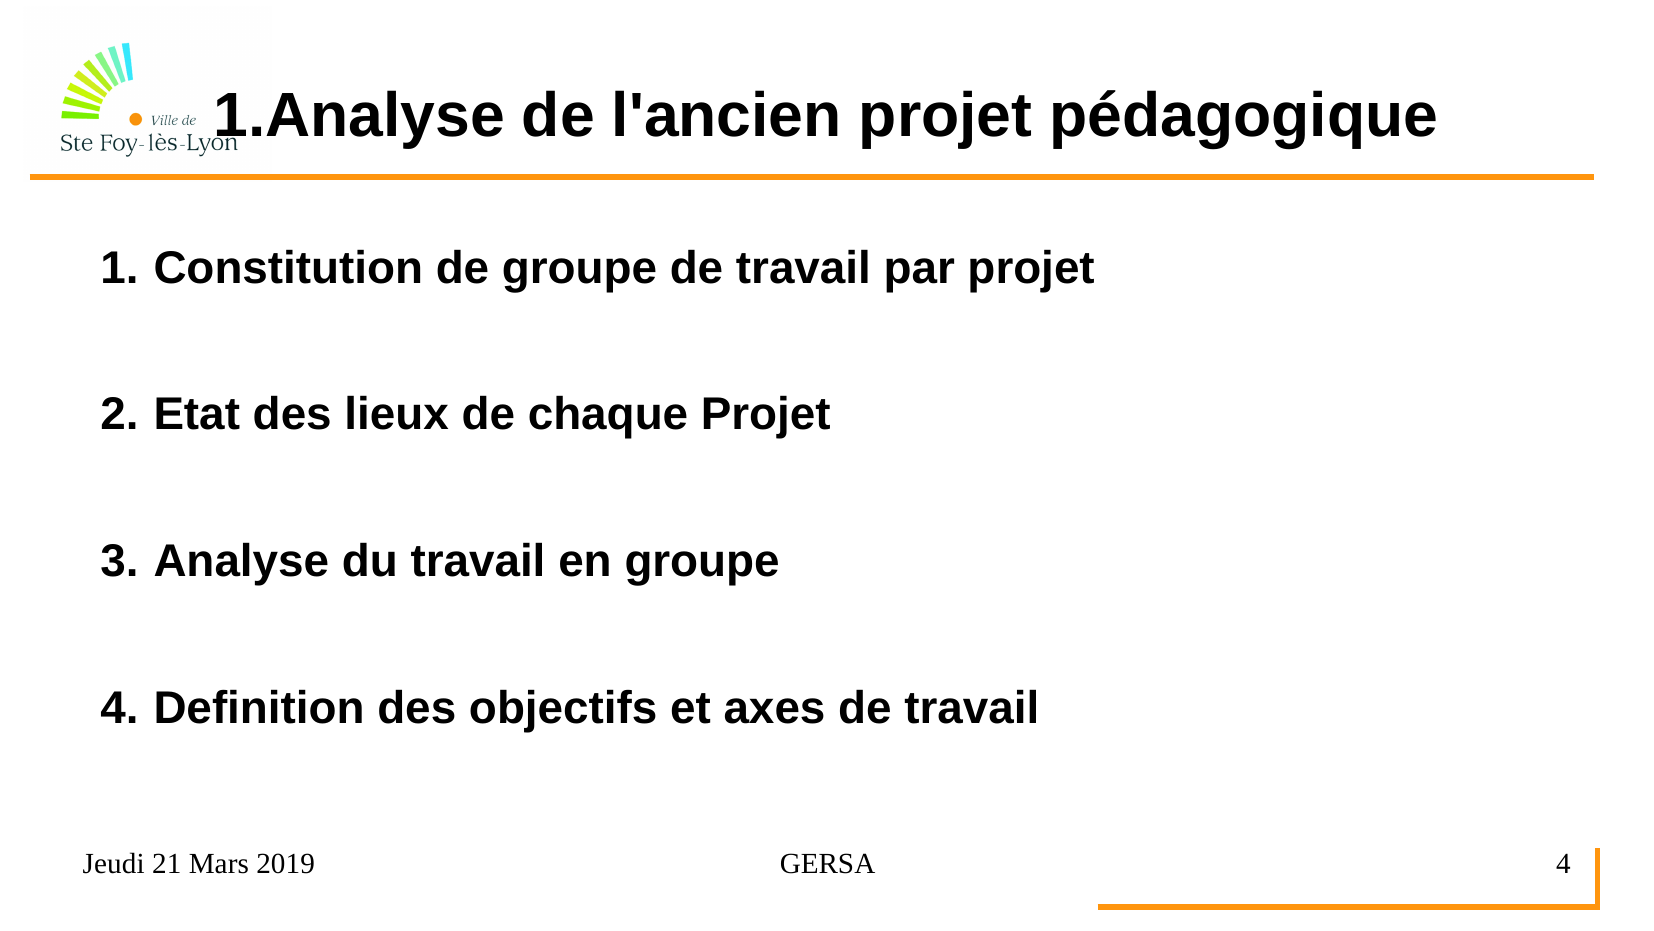

# Analyse de l'ancien projet pédagogique
Constitution de groupe de travail par projet
Etat des lieux de chaque Projet
Analyse du travail en groupe
Definition des objectifs et axes de travail
Service référent - jj/mm/aaaa
4